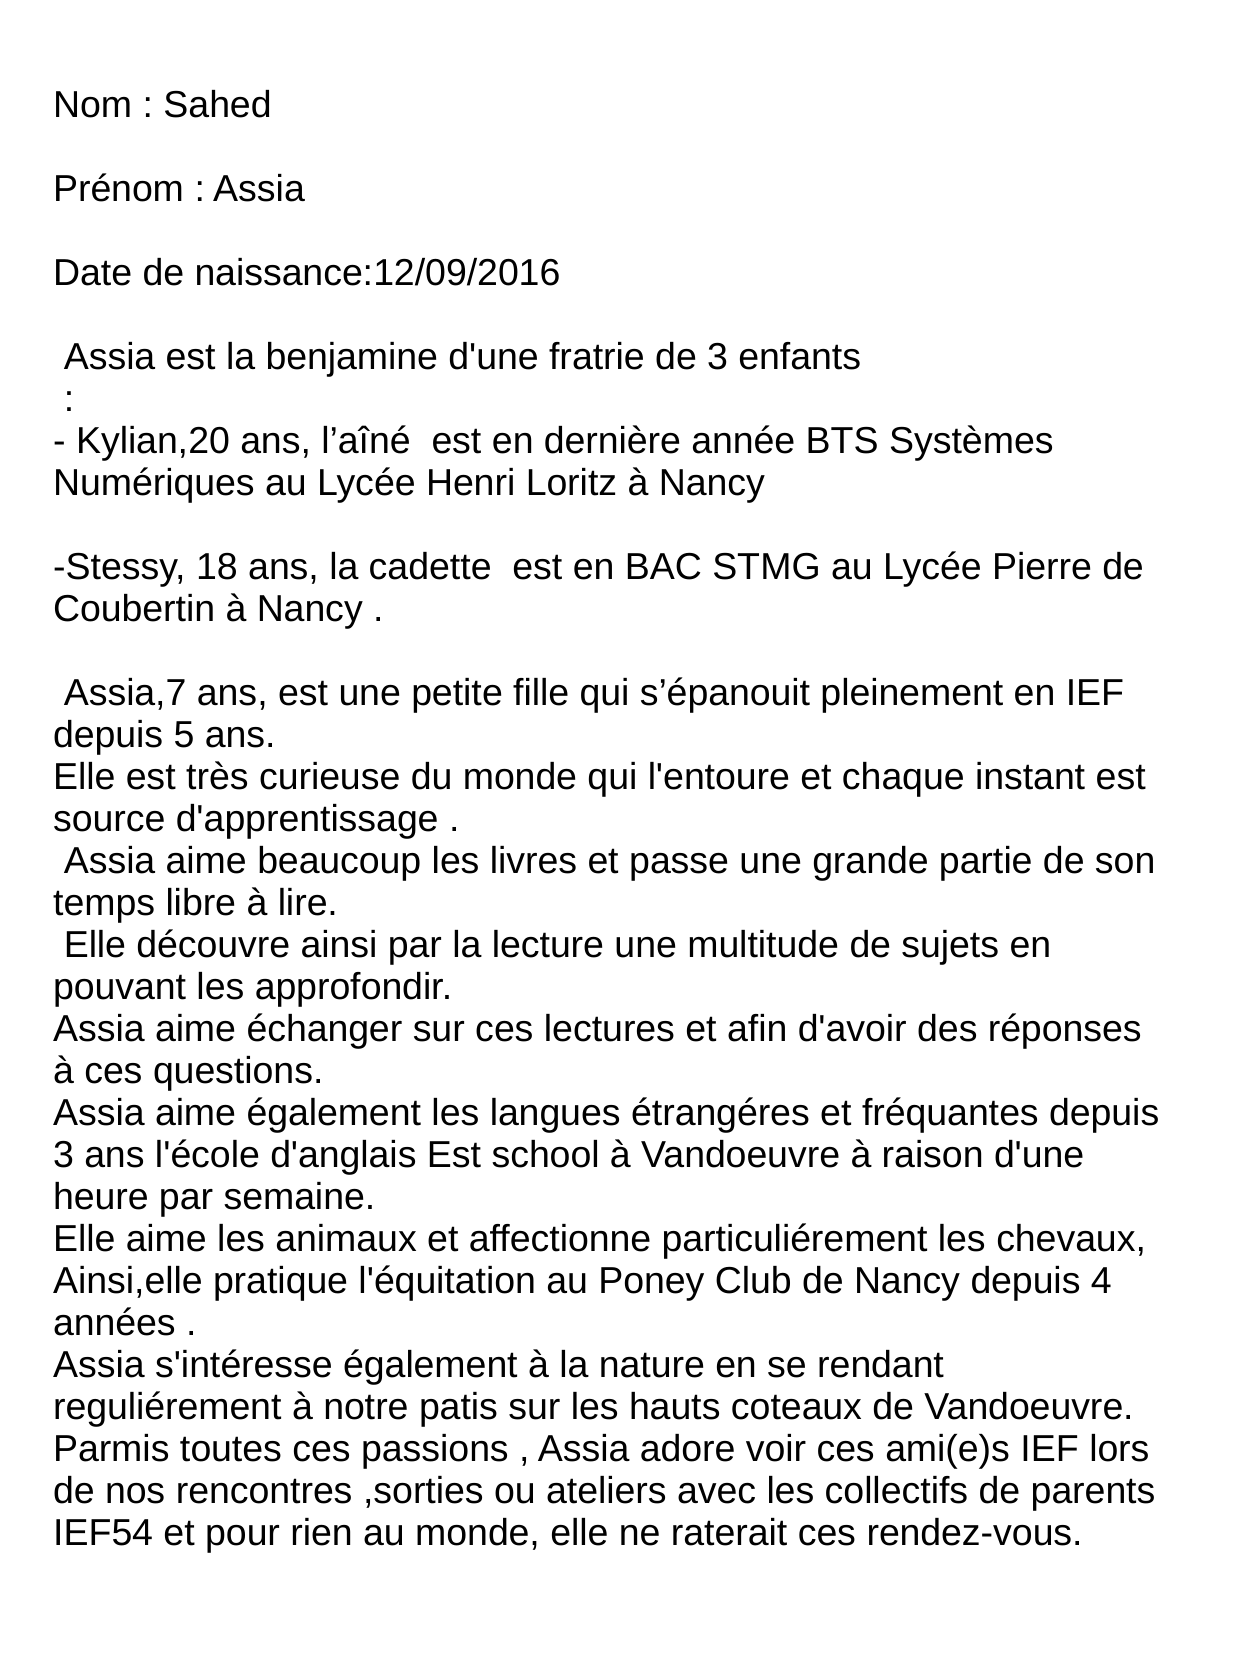

# Nom : Sahed
Prénom : Assia
Date de naissance:12/09/2016
 Assia est la benjamine d'une fratrie de 3 enfants
 :
- Kylian,20 ans, l’aîné est en dernière année BTS Systèmes Numériques au Lycée Henri Loritz à Nancy
-Stessy, 18 ans, la cadette est en BAC STMG au Lycée Pierre de Coubertin à Nancy .
 Assia,7 ans, est une petite fille qui s’épanouit pleinement en IEF depuis 5 ans.
Elle est très curieuse du monde qui l'entoure et chaque instant est source d'apprentissage .
 Assia aime beaucoup les livres et passe une grande partie de son temps libre à lire.
 Elle découvre ainsi par la lecture une multitude de sujets en pouvant les approfondir.
Assia aime échanger sur ces lectures et afin d'avoir des réponses à ces questions.
Assia aime également les langues étrangéres et fréquantes depuis 3 ans l'école d'anglais Est school à Vandoeuvre à raison d'une heure par semaine.
Elle aime les animaux et affectionne particuliérement les chevaux, Ainsi,elle pratique l'équitation au Poney Club de Nancy depuis 4 années .
Assia s'intéresse également à la nature en se rendant reguliérement à notre patis sur les hauts coteaux de Vandoeuvre.
Parmis toutes ces passions , Assia adore voir ces ami(e)s IEF lors de nos rencontres ,sorties ou ateliers avec les collectifs de parents IEF54 et pour rien au monde, elle ne raterait ces rendez-vous.